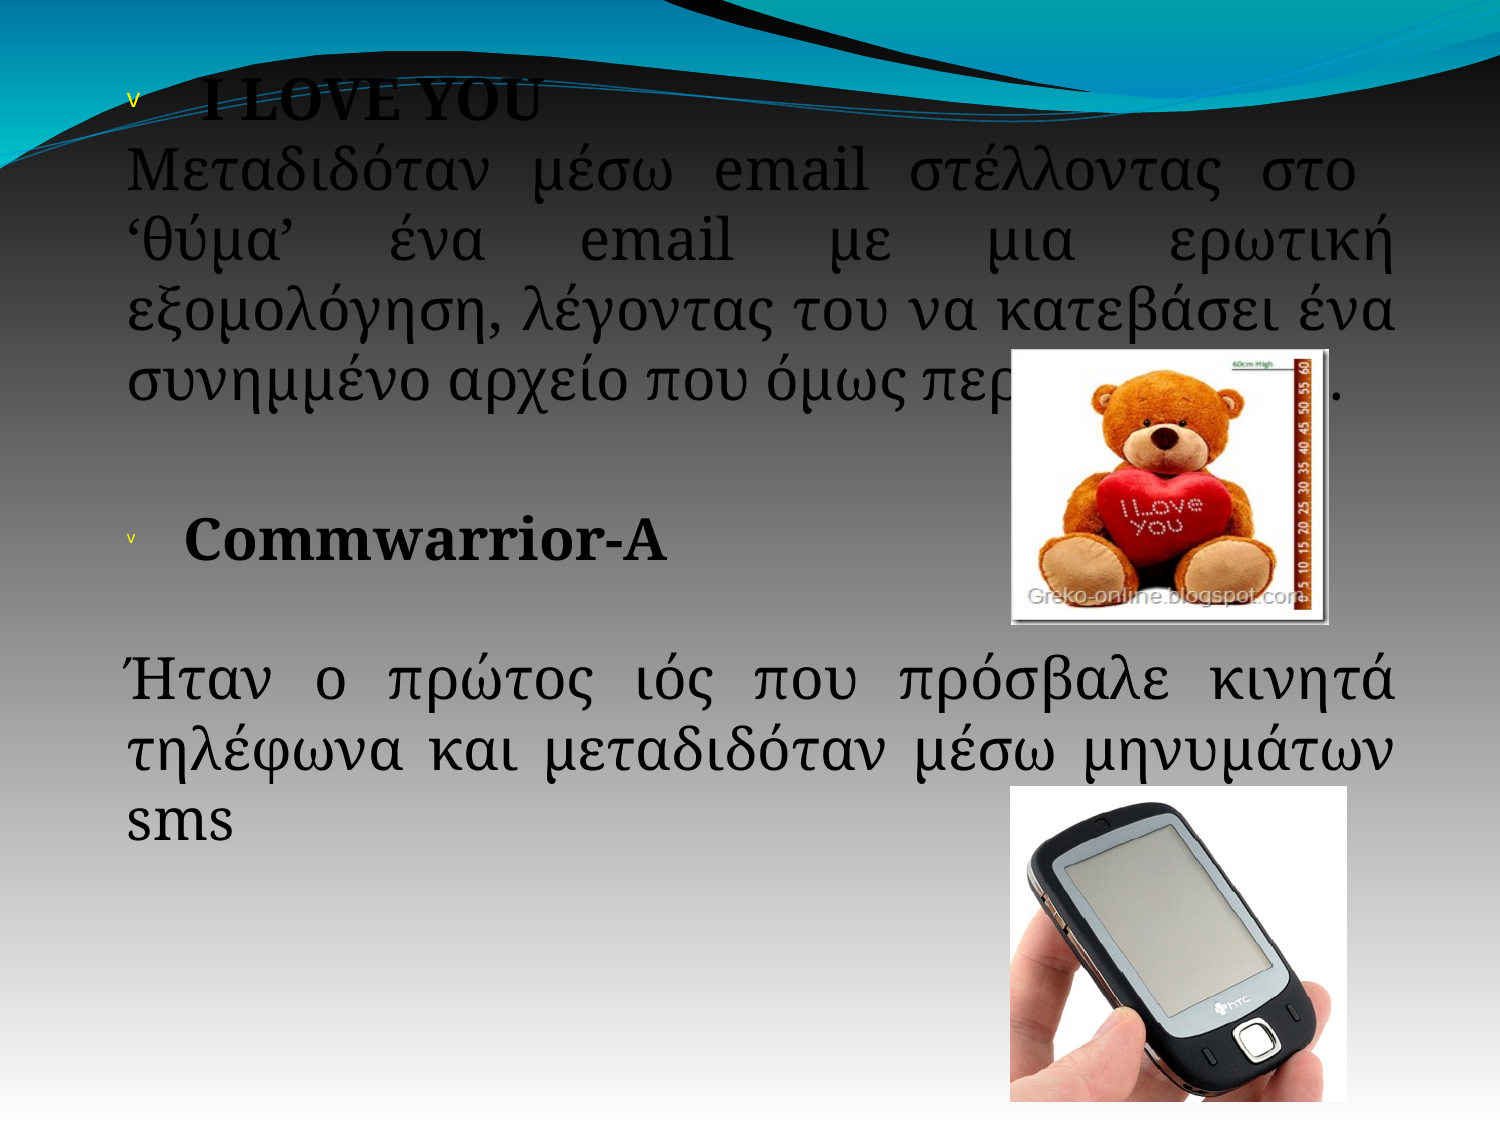

I LOVE YOU
Μεταδιδόταν μέσω email στέλλοντας στο ‘θύμα’ ένα email με μια ερωτική εξομολόγηση, λέγοντας του να κατεβάσει ένα συνημμένο αρχείο που όμως περιείχε τον ιό.
 Commwarrior-A
Ήταν ο πρώτος ιός που πρόσβαλε κινητά τηλέφωνα και μεταδιδόταν μέσω μηνυμάτων sms